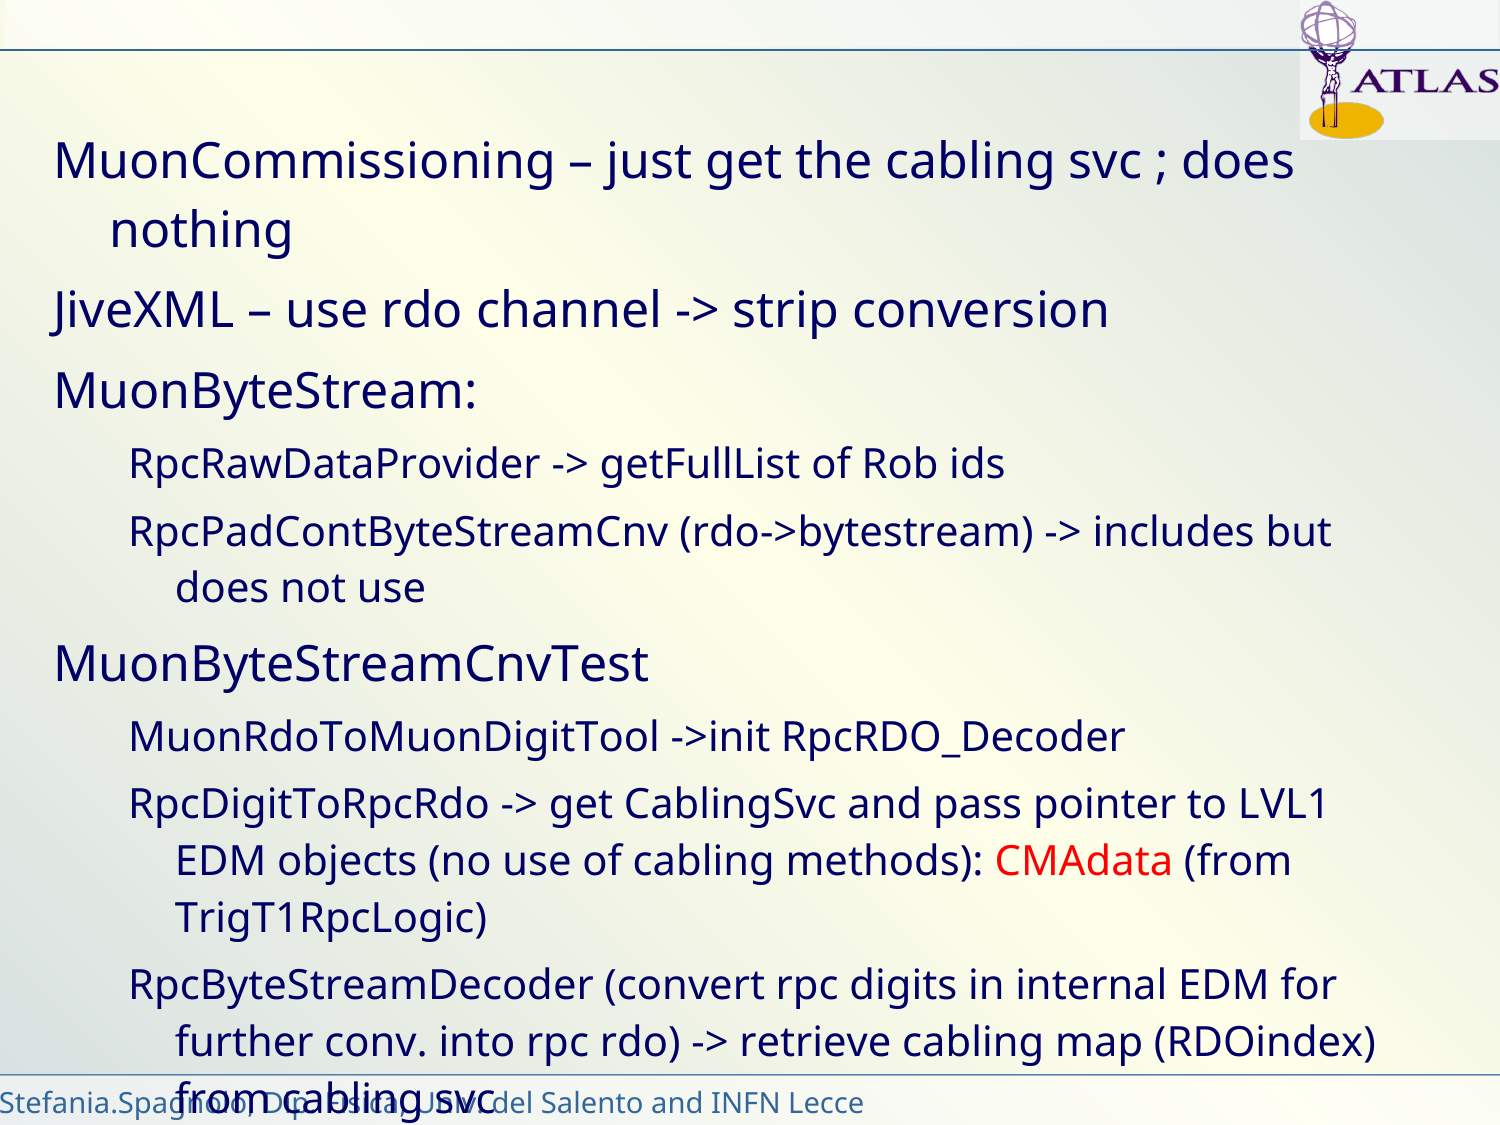

#
MuonCommissioning – just get the cabling svc ; does nothing
JiveXML – use rdo channel -> strip conversion
MuonByteStream:
RpcRawDataProvider -> getFullList of Rob ids
RpcPadContByteStreamCnv (rdo->bytestream) -> includes but does not use
MuonByteStreamCnvTest
MuonRdoToMuonDigitTool ->init RpcRDO_Decoder
RpcDigitToRpcRdo -> get CablingSvc and pass pointer to LVL1 EDM objects (no use of cabling methods): CMAdata (from TrigT1RpcLogic)
RpcByteStreamDecoder (convert rpc digits in internal EDM for further conv. into rpc rdo) -> retrieve cabling map (RDOindex) from cabling svc
RpcByteStreamEncoder -> just includes; does nothing